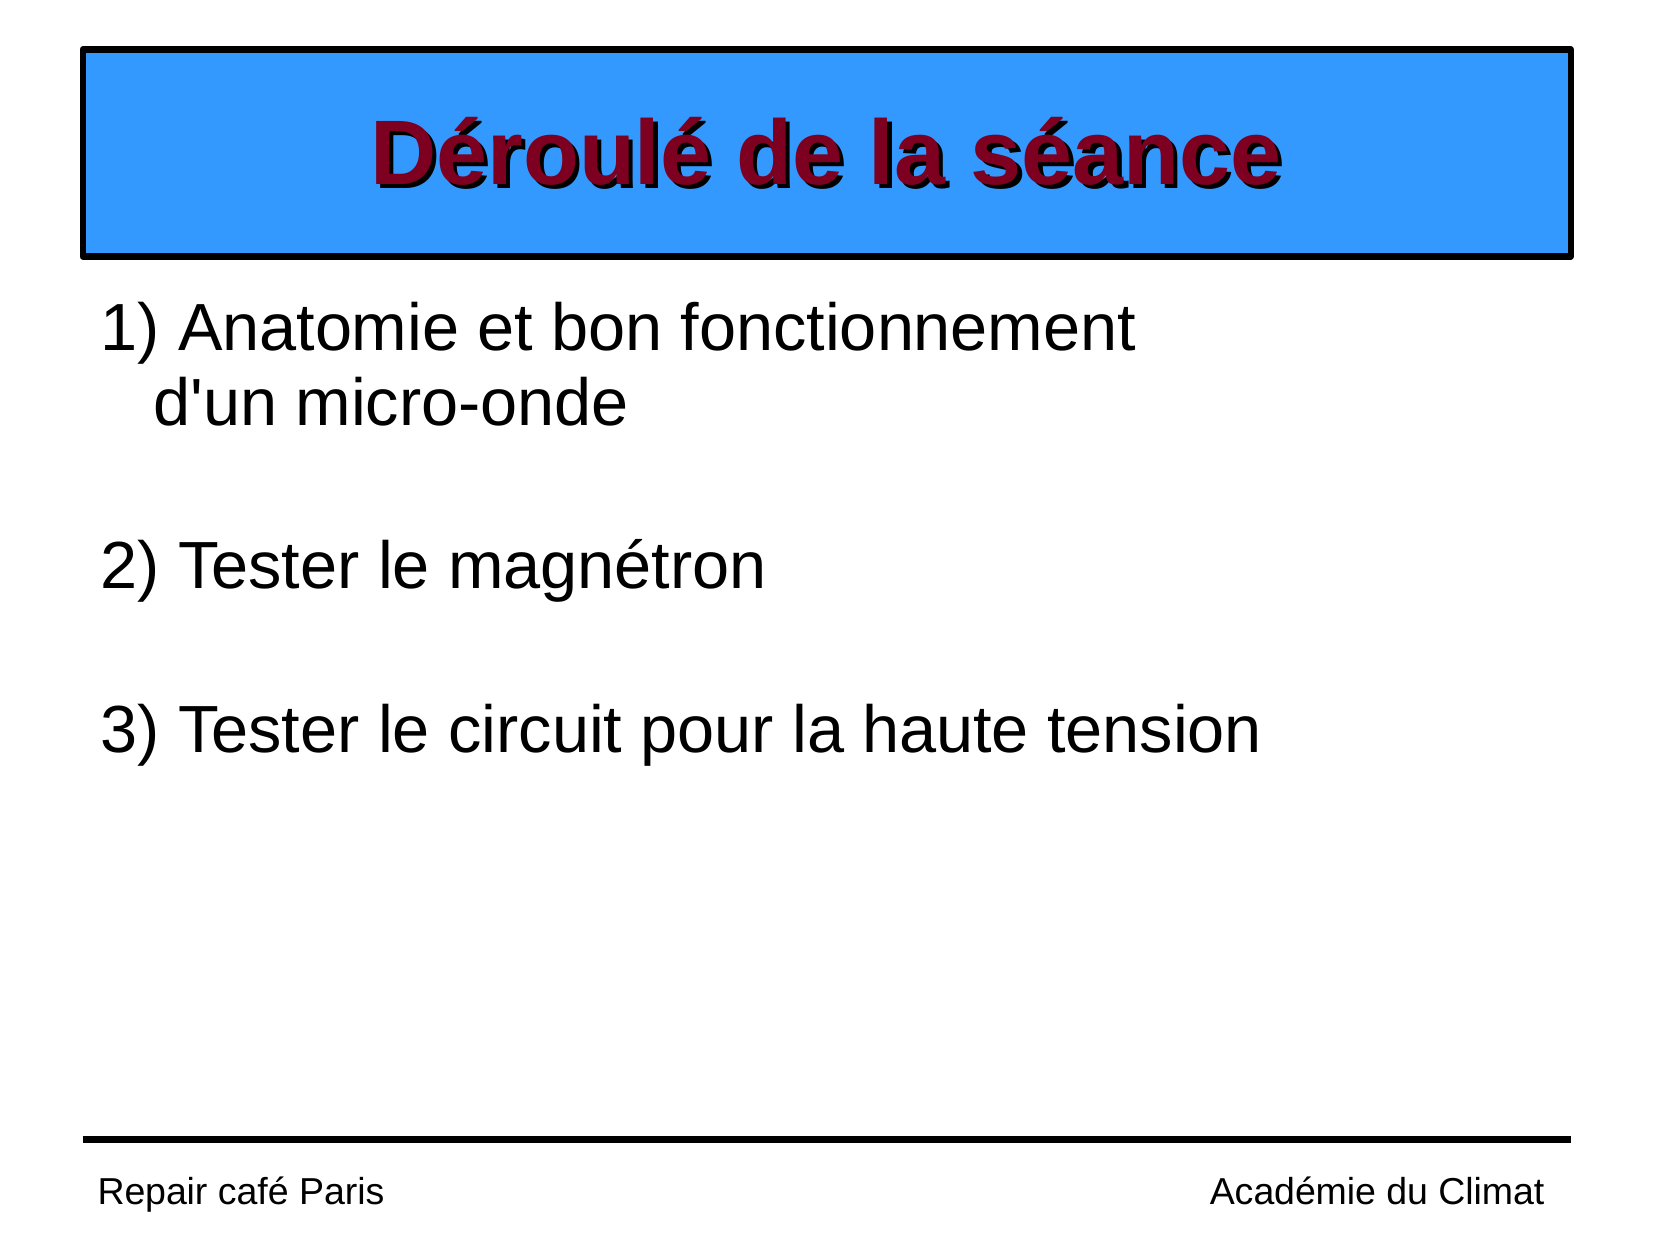

# Déroulé de la séance
 Anatomie et bon fonctionnement
d'un micro-onde
 Tester le magnétron
 Tester le circuit pour la haute tension
Repair café Paris	Académie du Climat